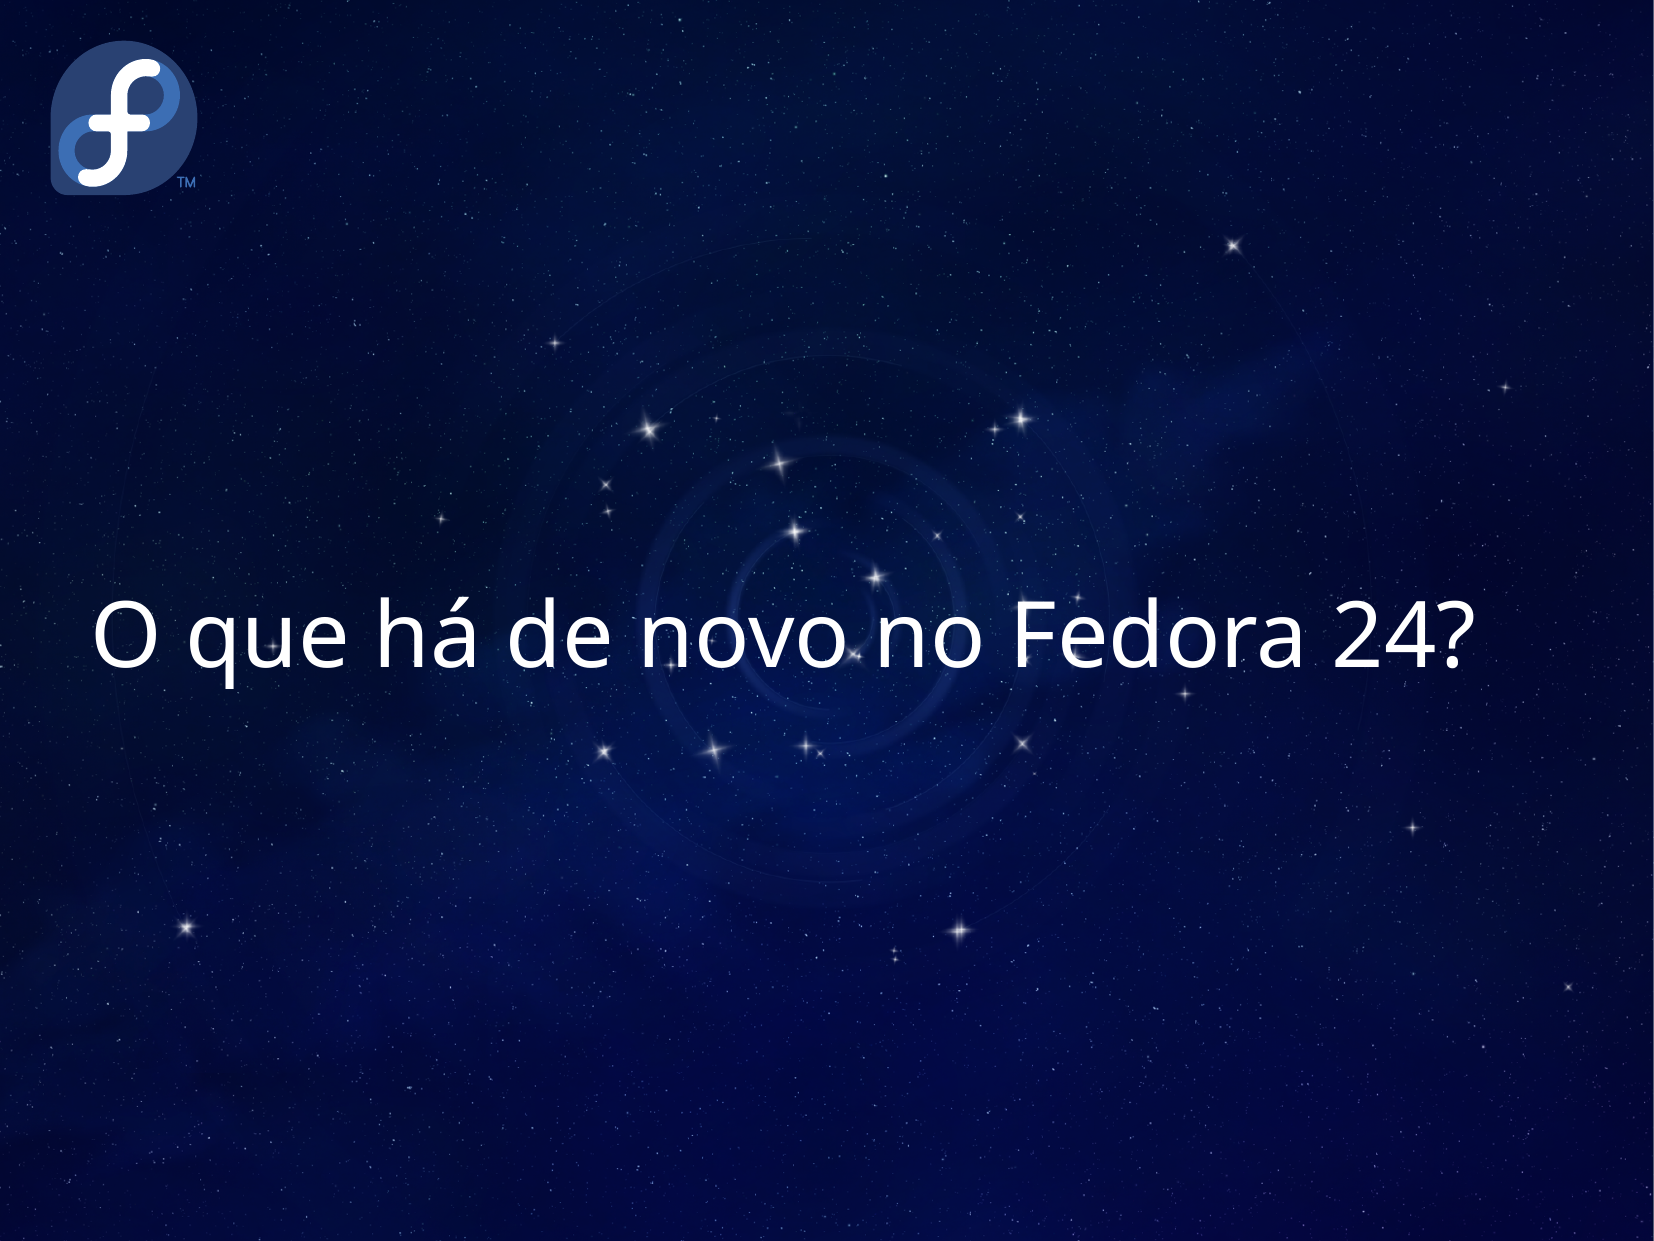

O que há de novo no Fedora 24?